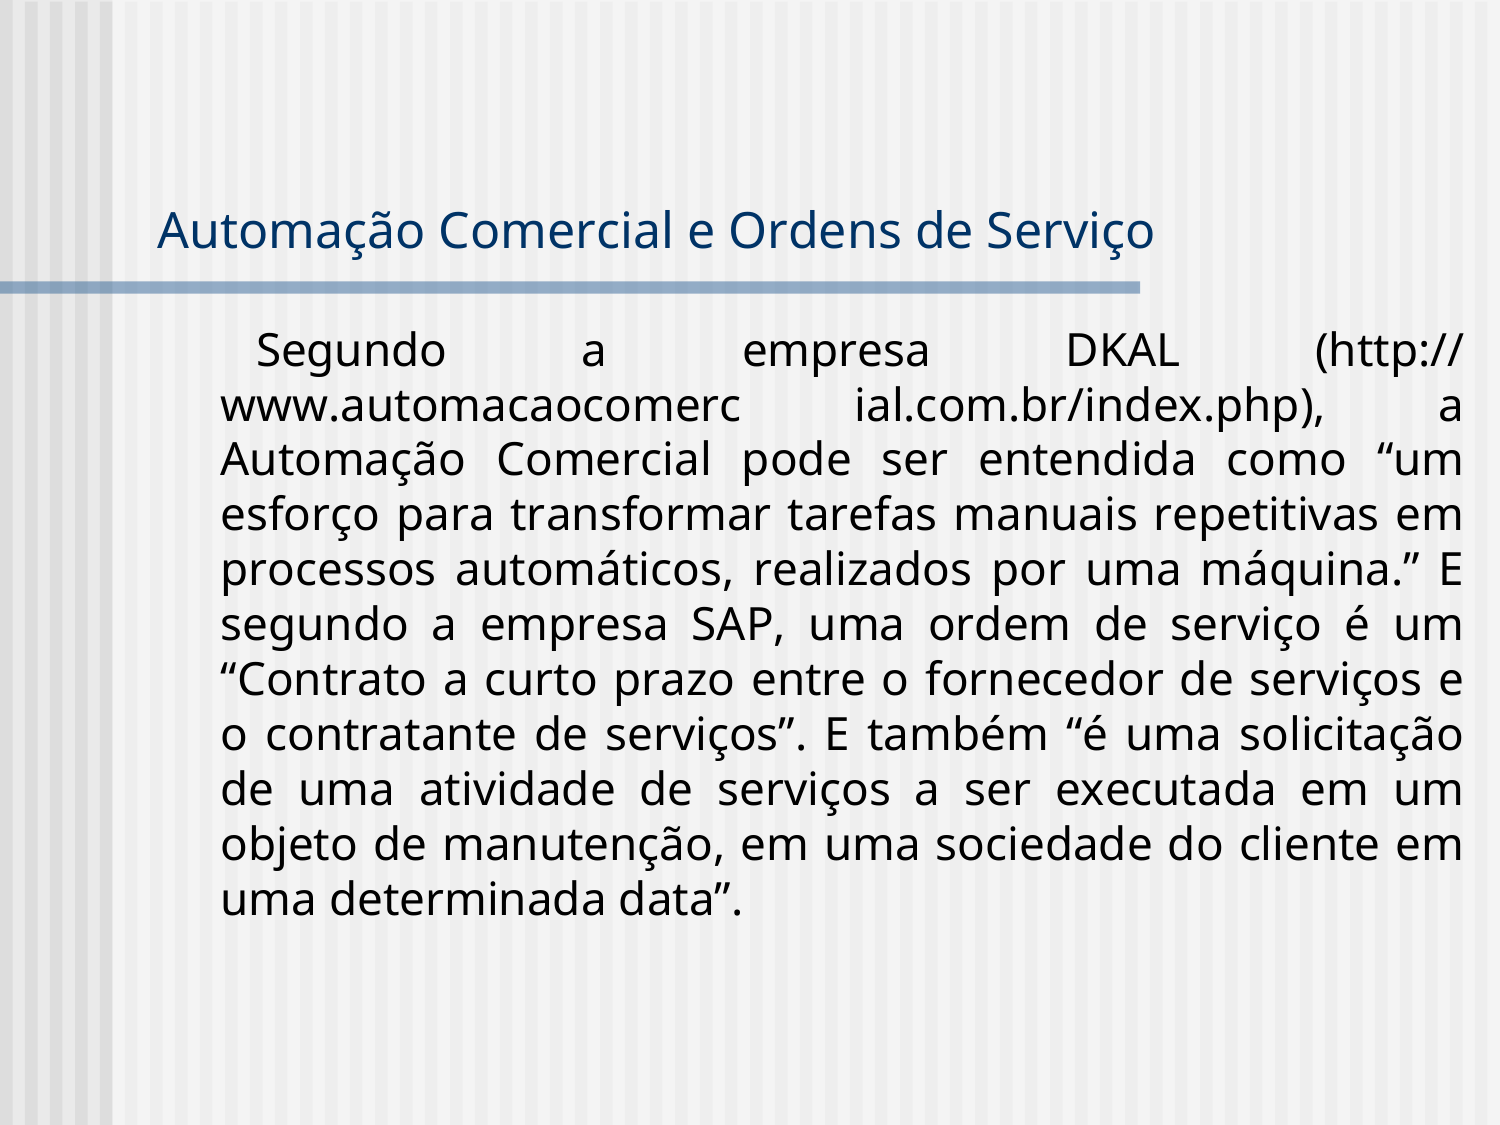

# Automação Comercial e Ordens de Serviço
Segundo a empresa DKAL (http:// www.automacaocomerc ial.com.br/index.php), a Automação Comercial pode ser entendida como “um esforço para transformar tarefas manuais repetitivas em processos automáticos, realizados por uma máquina.” E segundo a empresa SAP, uma ordem de serviço é um “Contrato a curto prazo entre o fornecedor de serviços e o contratante de serviços”. E também “é uma solicitação de uma atividade de serviços a ser executada em um objeto de manutenção, em uma sociedade do cliente em uma determinada data”.